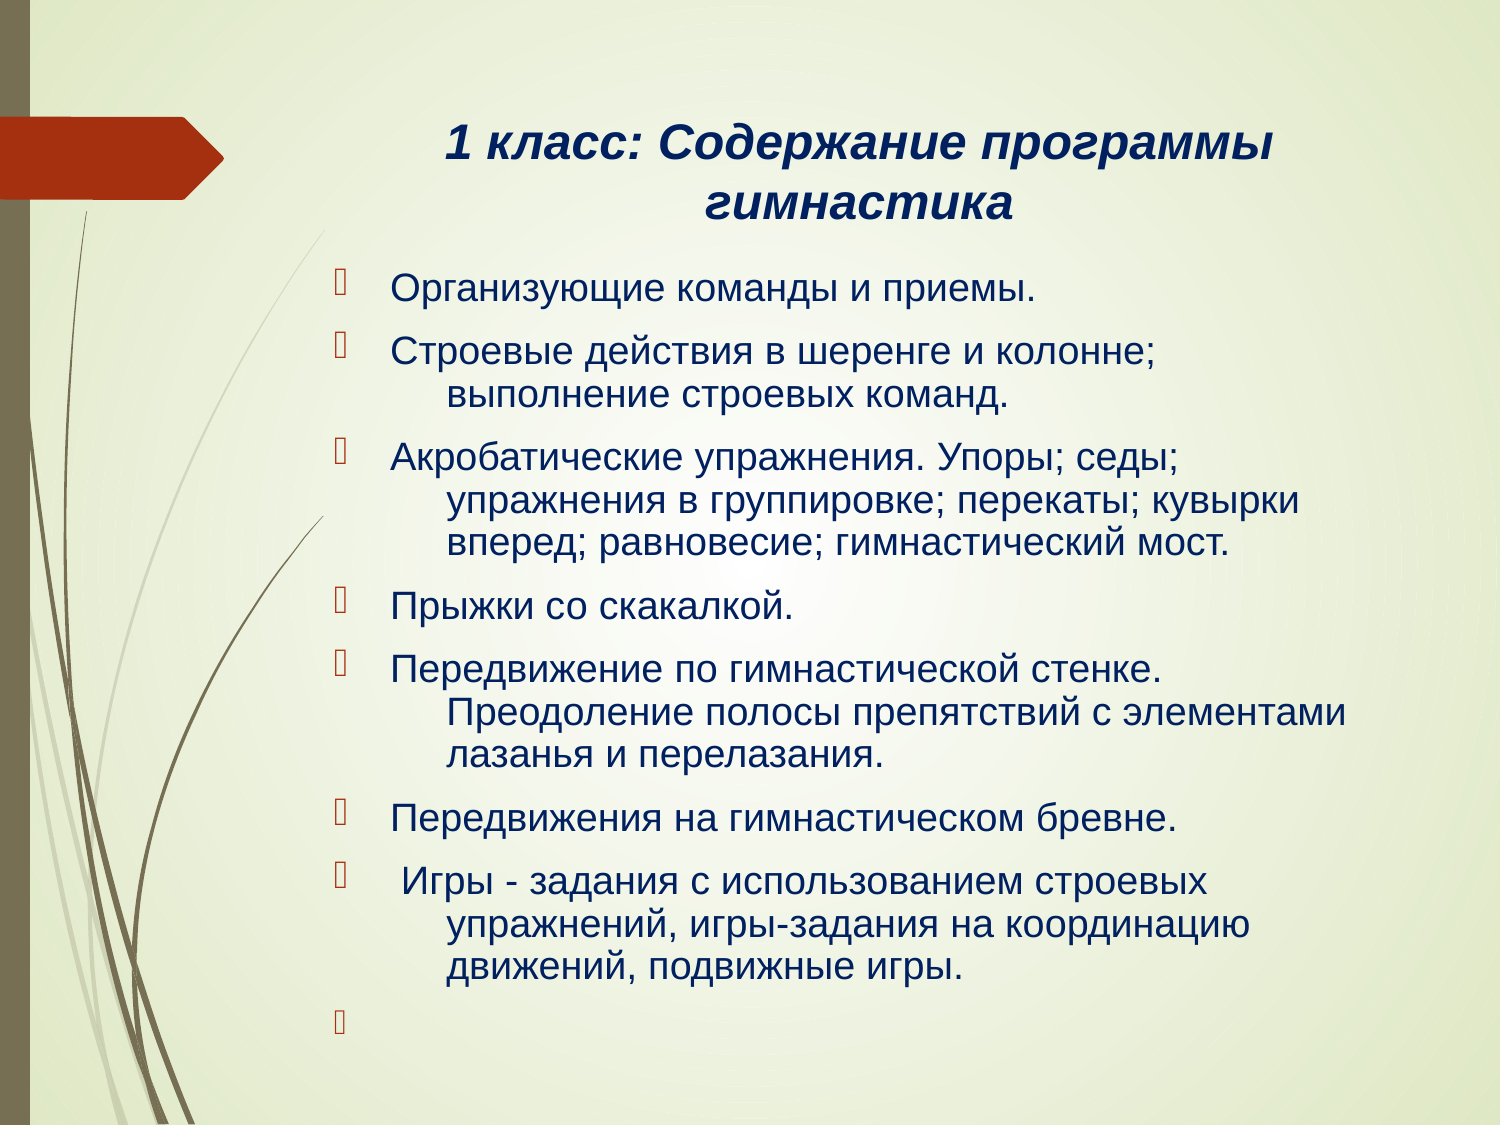

# 1 класс: Содержание программы гимнастика
Организующие команды и приемы.
Строевые действия в шеренге и колонне; выполнение строевых команд.
Акробатические упражнения. Упоры; седы; упражнения в группировке; перекаты; кувырки вперед; равновесие; гимнастический мост.
Прыжки со скакалкой.
Передвижение по гимнастической стенке. Преодоление полосы препятствий с элементами лазанья и перелазания.
Передвижения на гимнастическом бревне.
 Игры - задания с использованием строевых упражнений, игры-задания на координацию движений, подвижные игры.